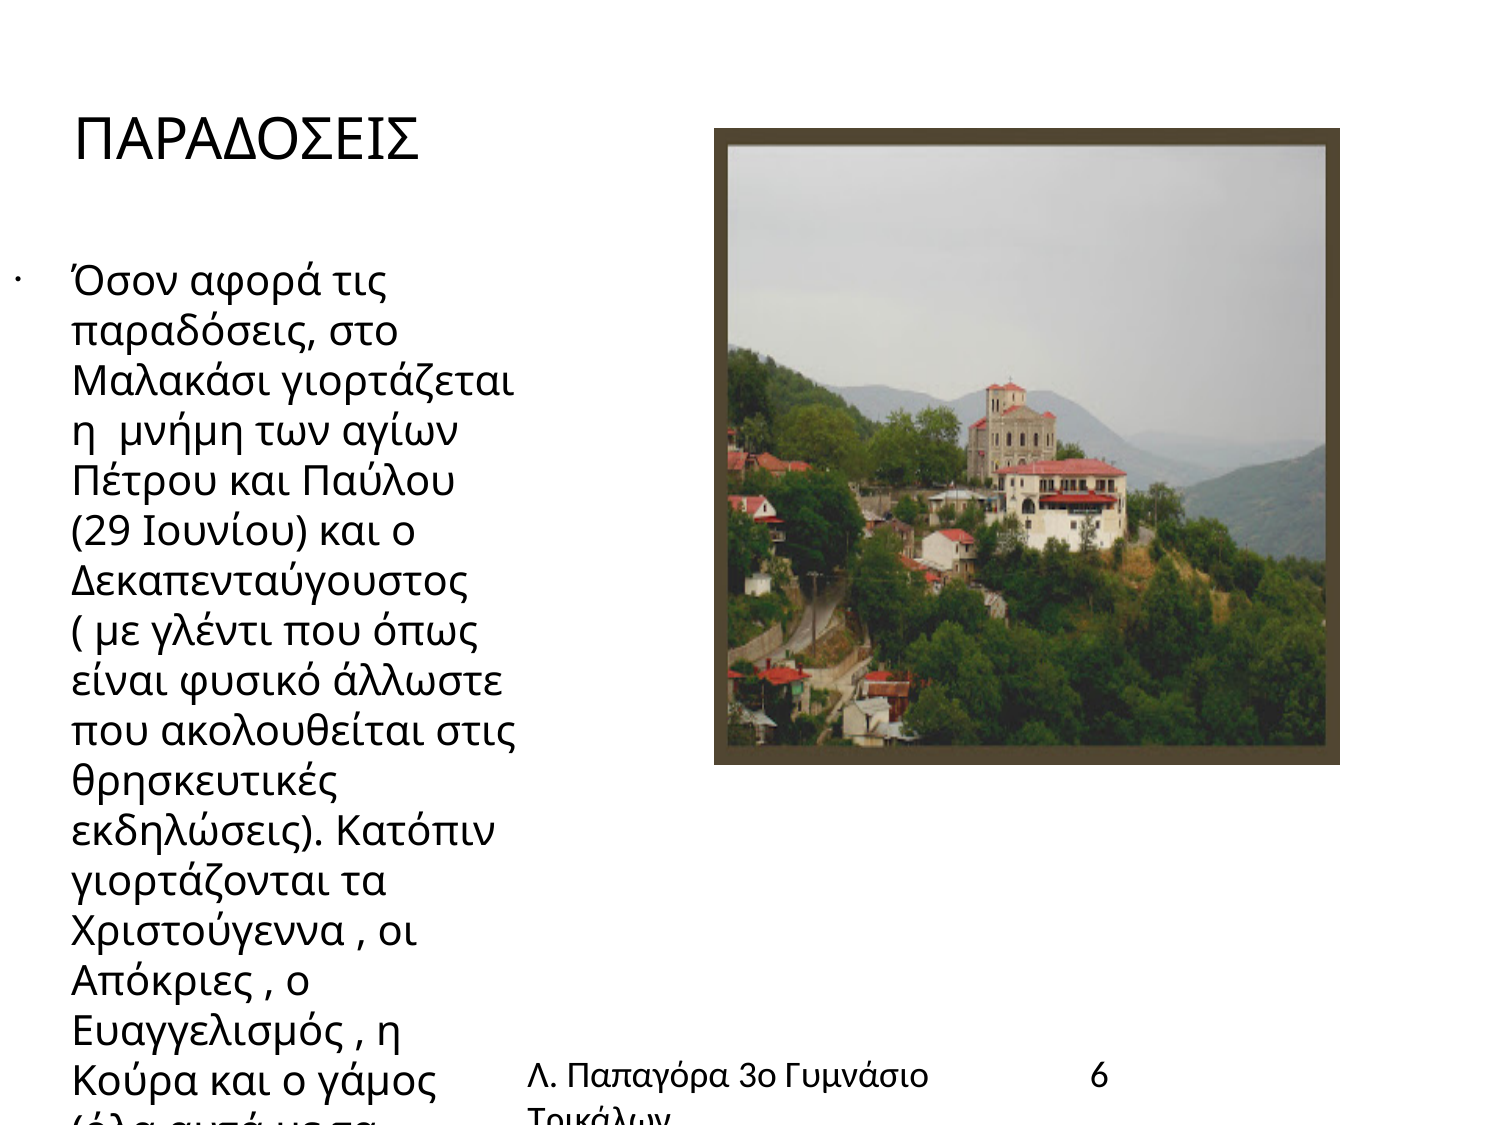

# ΠΑΡΑΔΟΣΕΙΣ
Όσον αφορά τις παραδόσεις, στο Μαλακάσι γιορτάζεται η μνήμη των αγίων Πέτρου και Παύλου (29 Ιουνίου) και ο Δεκαπενταύγουστος ( με γλέντι που όπως είναι φυσικό άλλωστε που ακολουθείται στις θρησκευτικές εκδηλώσεις). Κατόπιν γιορτάζονται τα Χριστούγεννα , οι Απόκριες , ο Ευαγγελισμός , η Κούρα και ο γάμος (όλα αυτά με τα παραδοσιακά έθιμα του Μαλακασίου).
Λ. Παπαγόρα 3ο Γυμνάσιο Τρικάλων